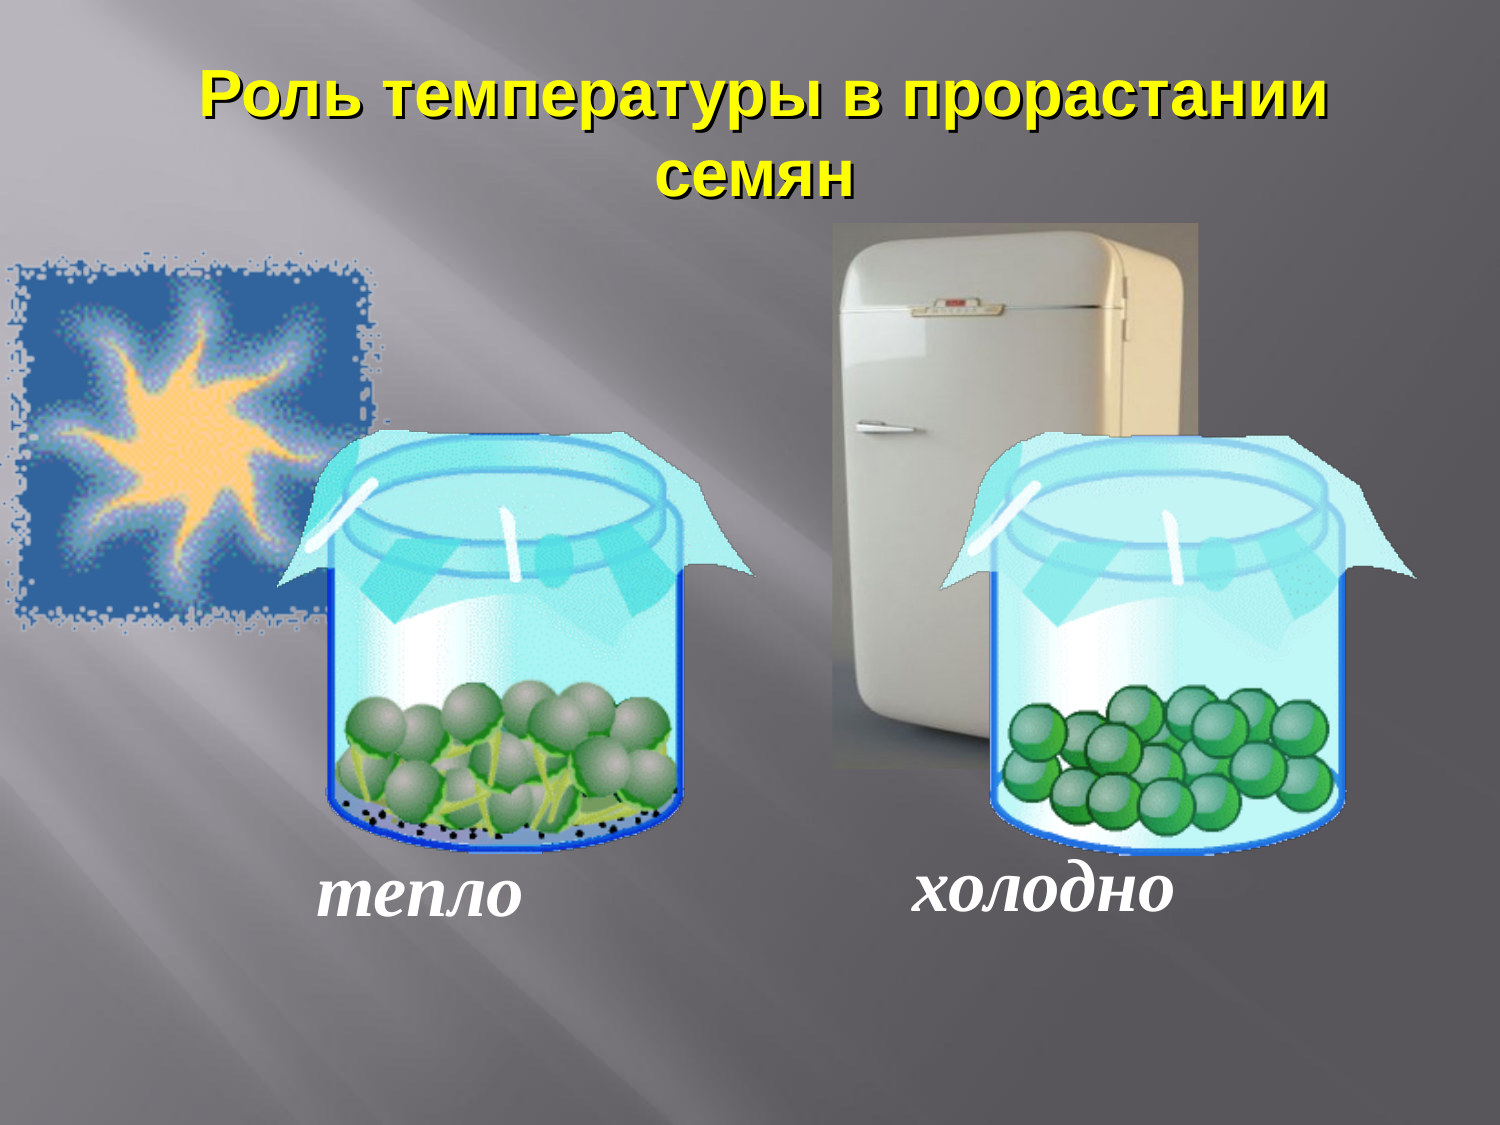

# Роль температуры в прорастании семян
холодно
тепло